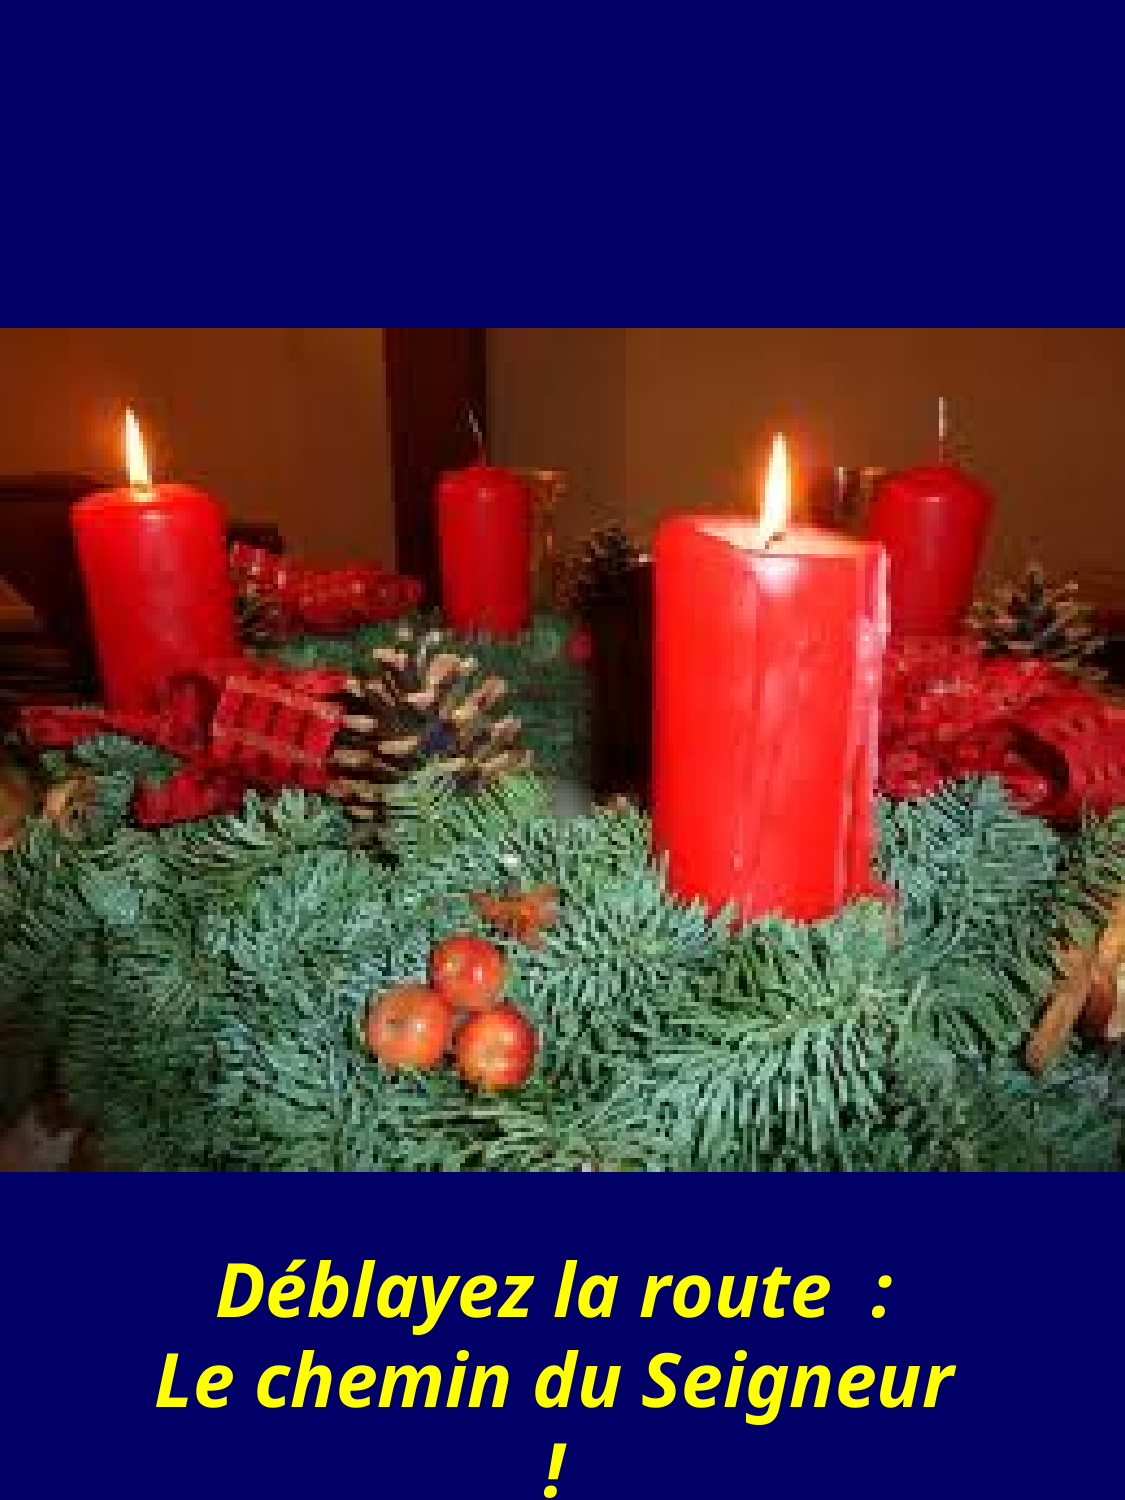

Déblayez la route :
Le chemin du Seigneur !